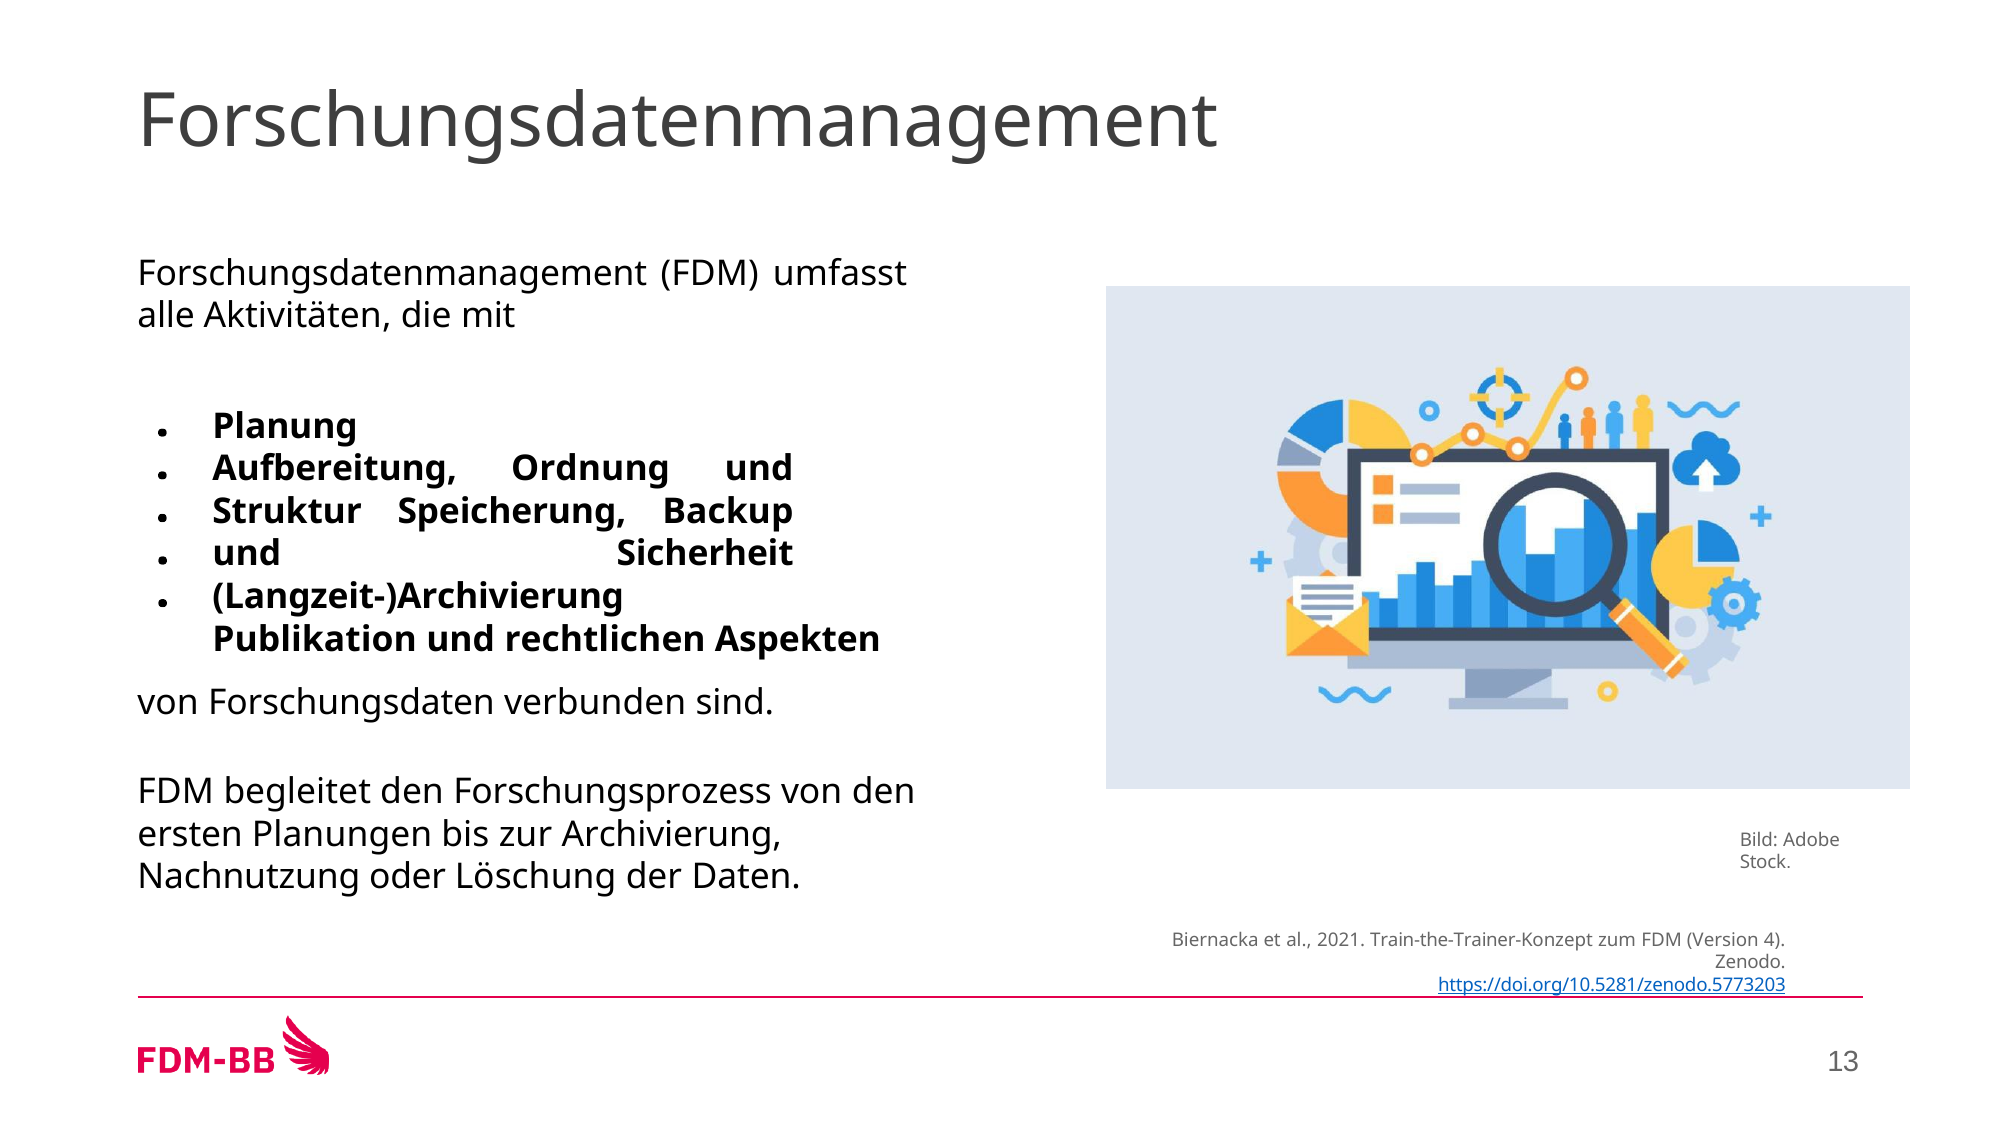

# Forschungsdatenmanagement
Forschungsdatenmanagement (FDM) umfasst alle Aktivitäten, die mit
Planung
Aufbereitung, Ordnung und Struktur Speicherung, Backup und Sicherheit (Langzeit-)Archivierung
Publikation und rechtlichen Aspekten
von Forschungsdaten verbunden sind.
FDM begleitet den Forschungsprozess von den ersten Planungen bis zur Archivierung, Nachnutzung oder Löschung der Daten.
Bild: Adobe Stock.
Biernacka et al., 2021. Train-the-Trainer-Konzept zum FDM (Version 4). Zenodo.
https://doi.org/10.5281/zenodo.5773203